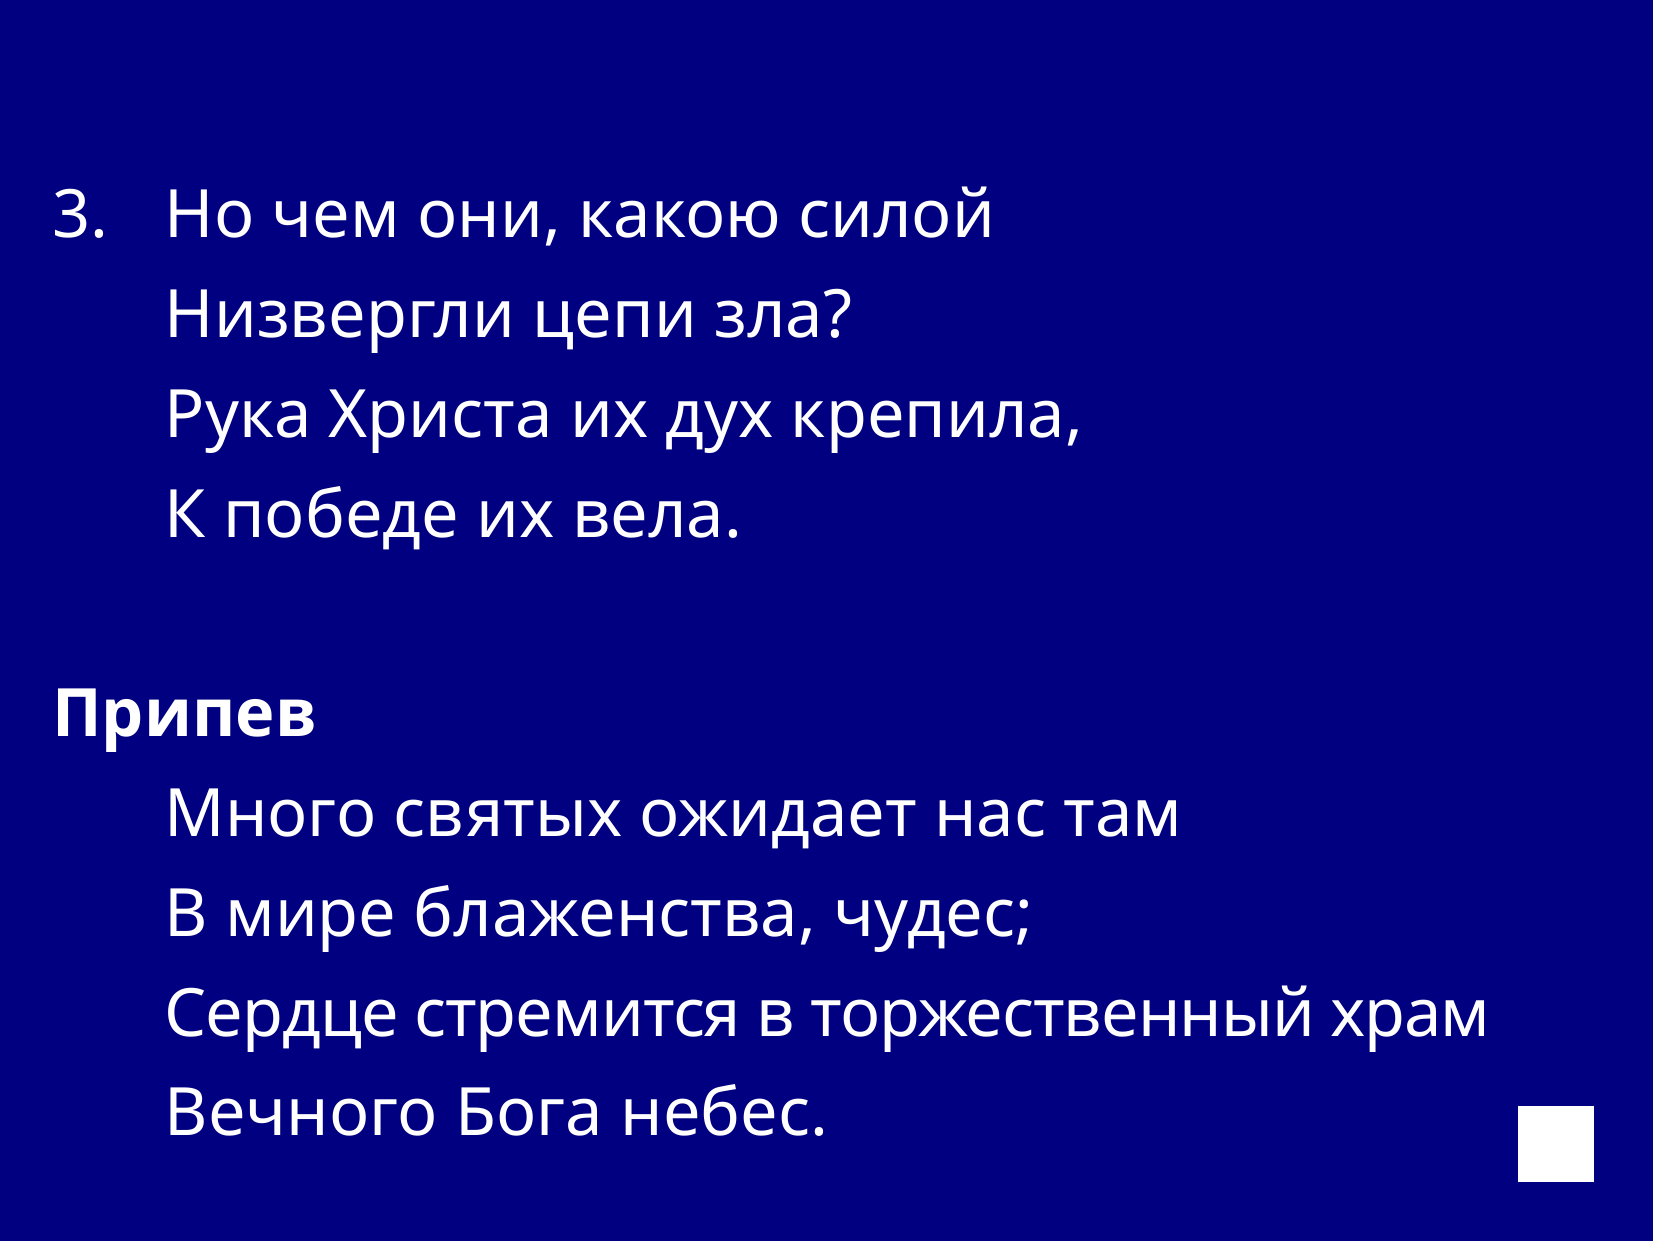

3.	Но чем они, какою силой
	Низвергли цепи зла?
	Рука Христа их дух крепила,
	К победе их вела.
Припев
	Много святых ожидает нас там
	В мире блаженства, чудес;
	Сердце стремится в торжественный храм
	Вечного Бога небес.